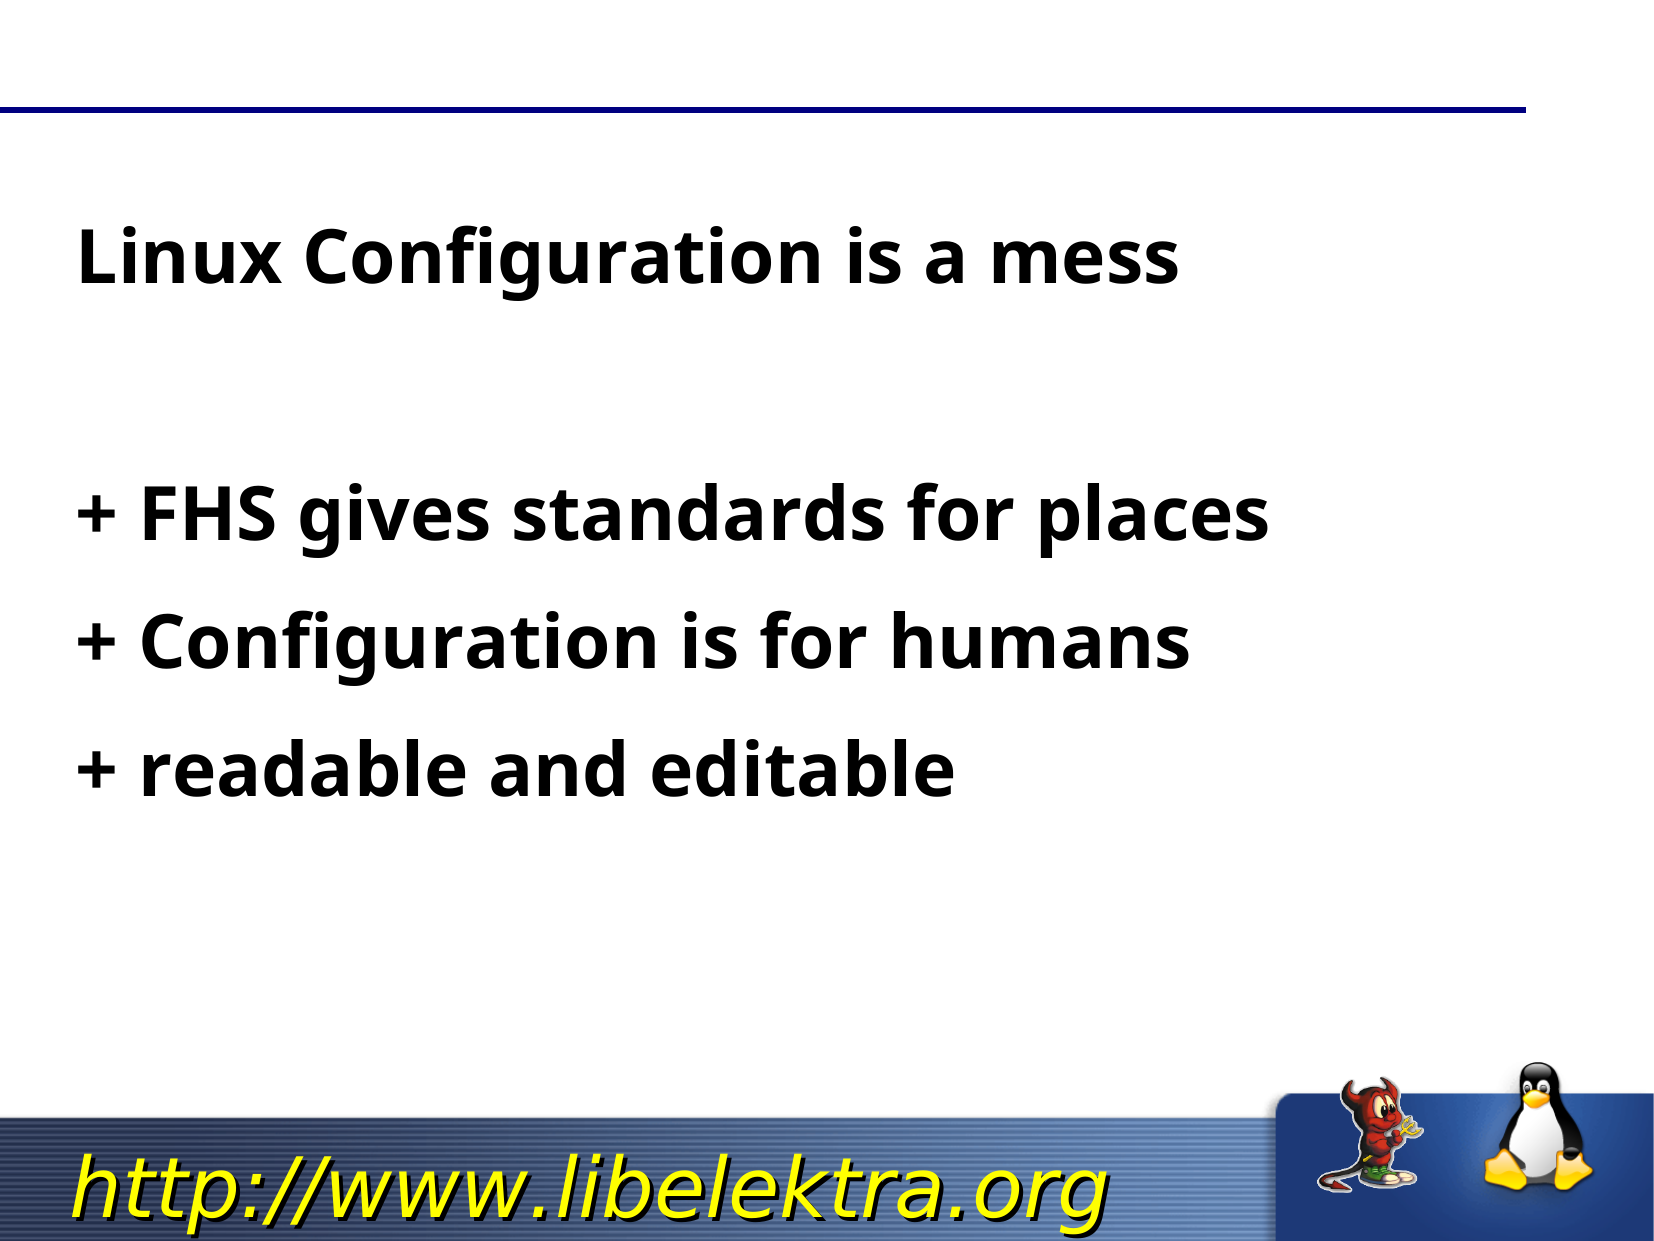

# Linux Configuration is a mess
+ FHS gives standards for places
+ Configuration is for humans
+ readable and editable